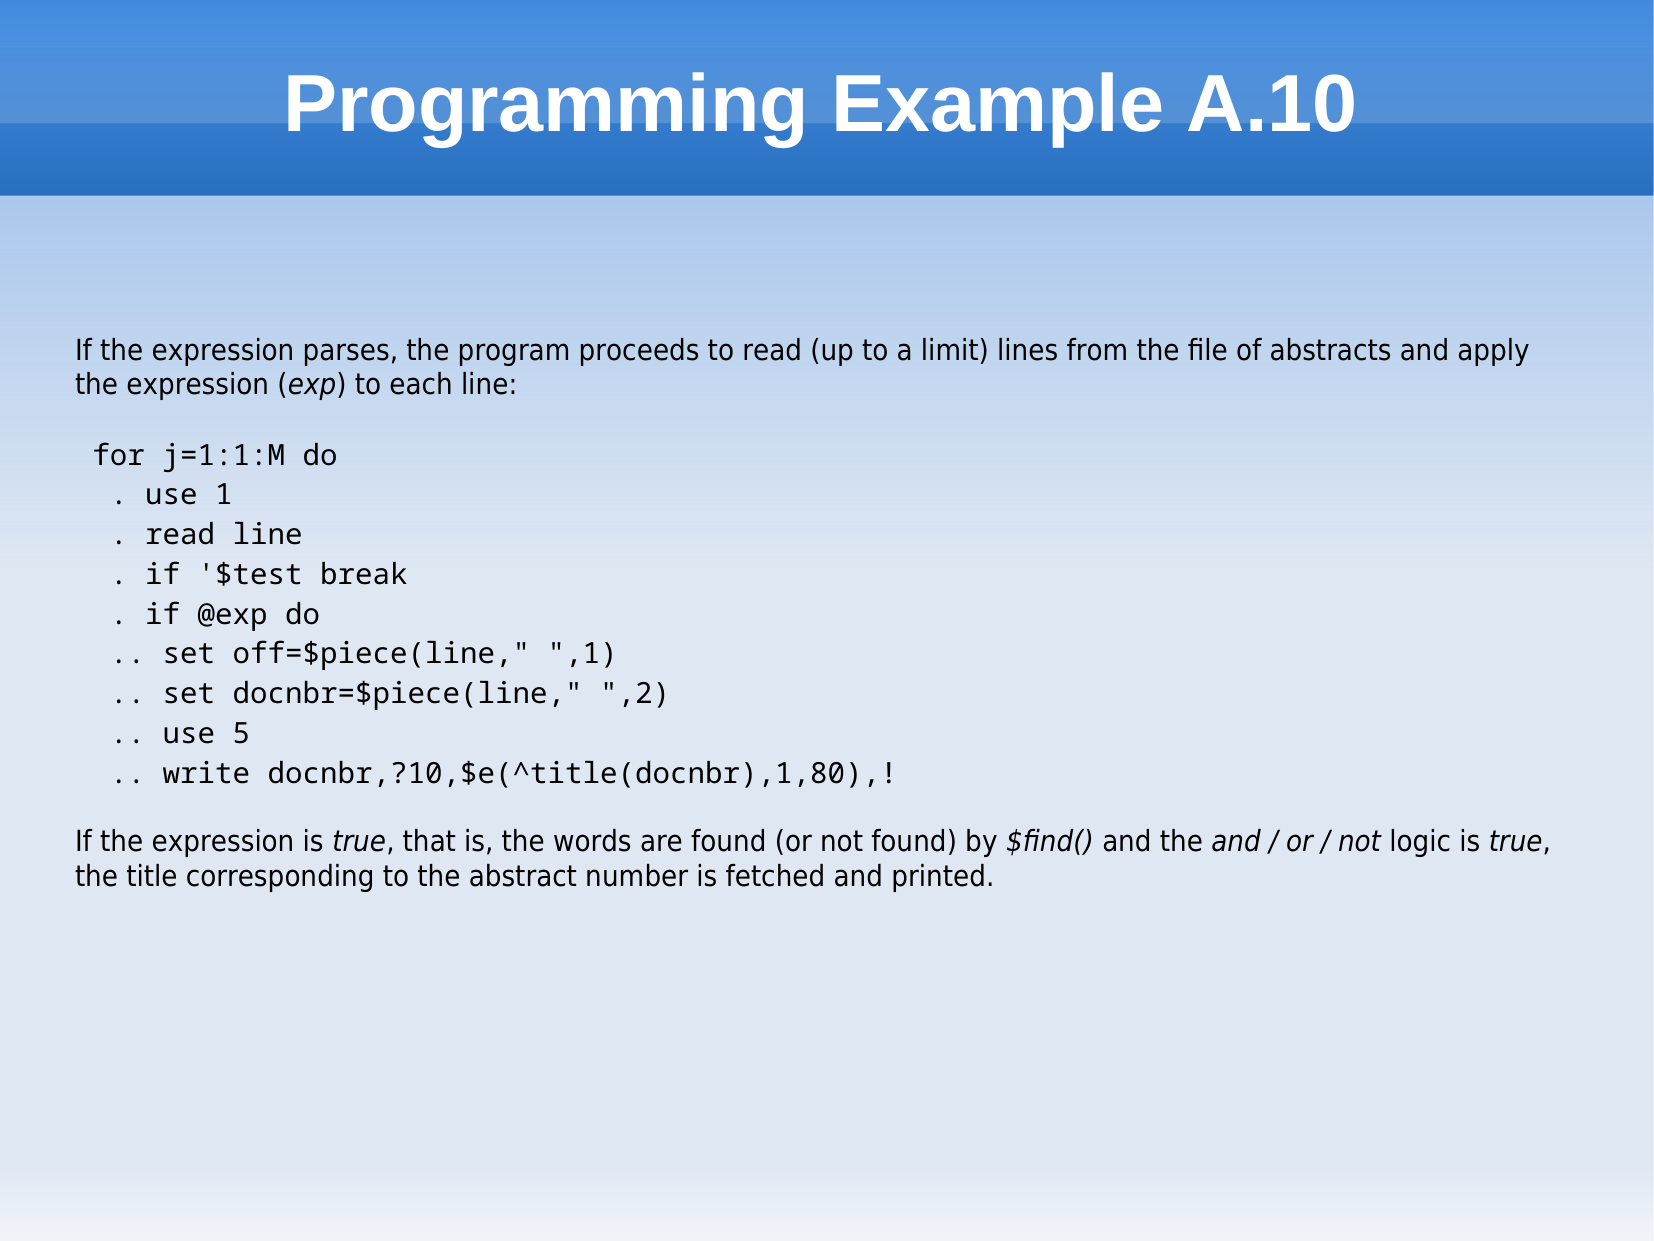

# Programming Example A.10
If the expression parses, the program proceeds to read (up to a limit) lines from the file of abstracts and apply the expression (exp) to each line:
 for j=1:1:M do
 . use 1
 . read line
 . if '$test break
 . if @exp do
 .. set off=$piece(line," ",1)
 .. set docnbr=$piece(line," ",2)
 .. use 5
 .. write docnbr,?10,$e(^title(docnbr),1,80),!
If the expression is true, that is, the words are found (or not found) by $find() and the and / or / not logic is true, the title corresponding to the abstract number is fetched and printed.